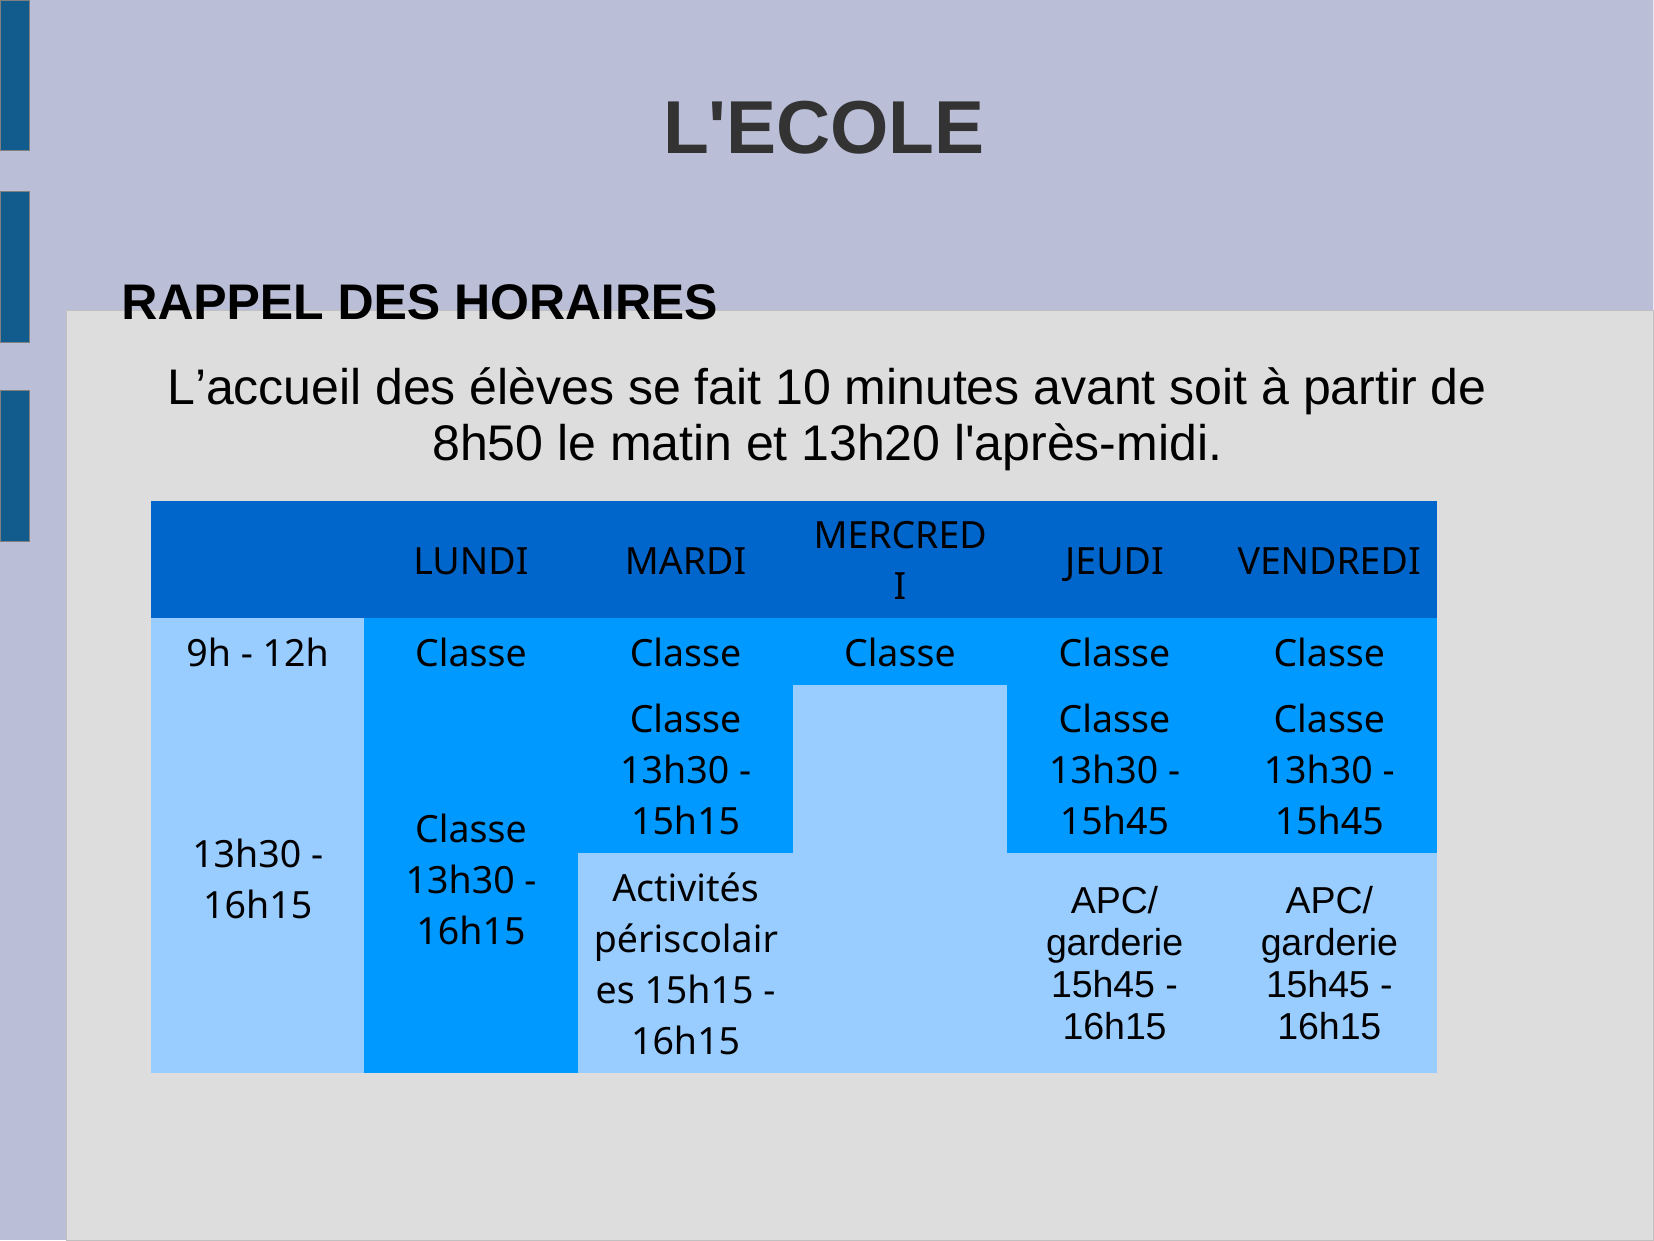

# L'ECOLE
RAPPEL DES HORAIRES
L’accueil des élèves se fait 10 minutes avant soit à partir de 8h50 le matin et 13h20 l'après-midi.
| | LUNDI | MARDI | MERCREDI | JEUDI | VENDREDI |
| --- | --- | --- | --- | --- | --- |
| 9h - 12h | Classe | Classe | Classe | Classe | Classe |
| 13h30 - 16h15 | Classe 13h30 - 16h15 | Classe 13h30 - 15h15 | | Classe 13h30 - 15h45 | Classe 13h30 - 15h45 |
| | | Activités périscolaires 15h15 - 16h15 | | APC/ garderie 15h45 -16h15 | APC/ garderie 15h45 -16h15 |